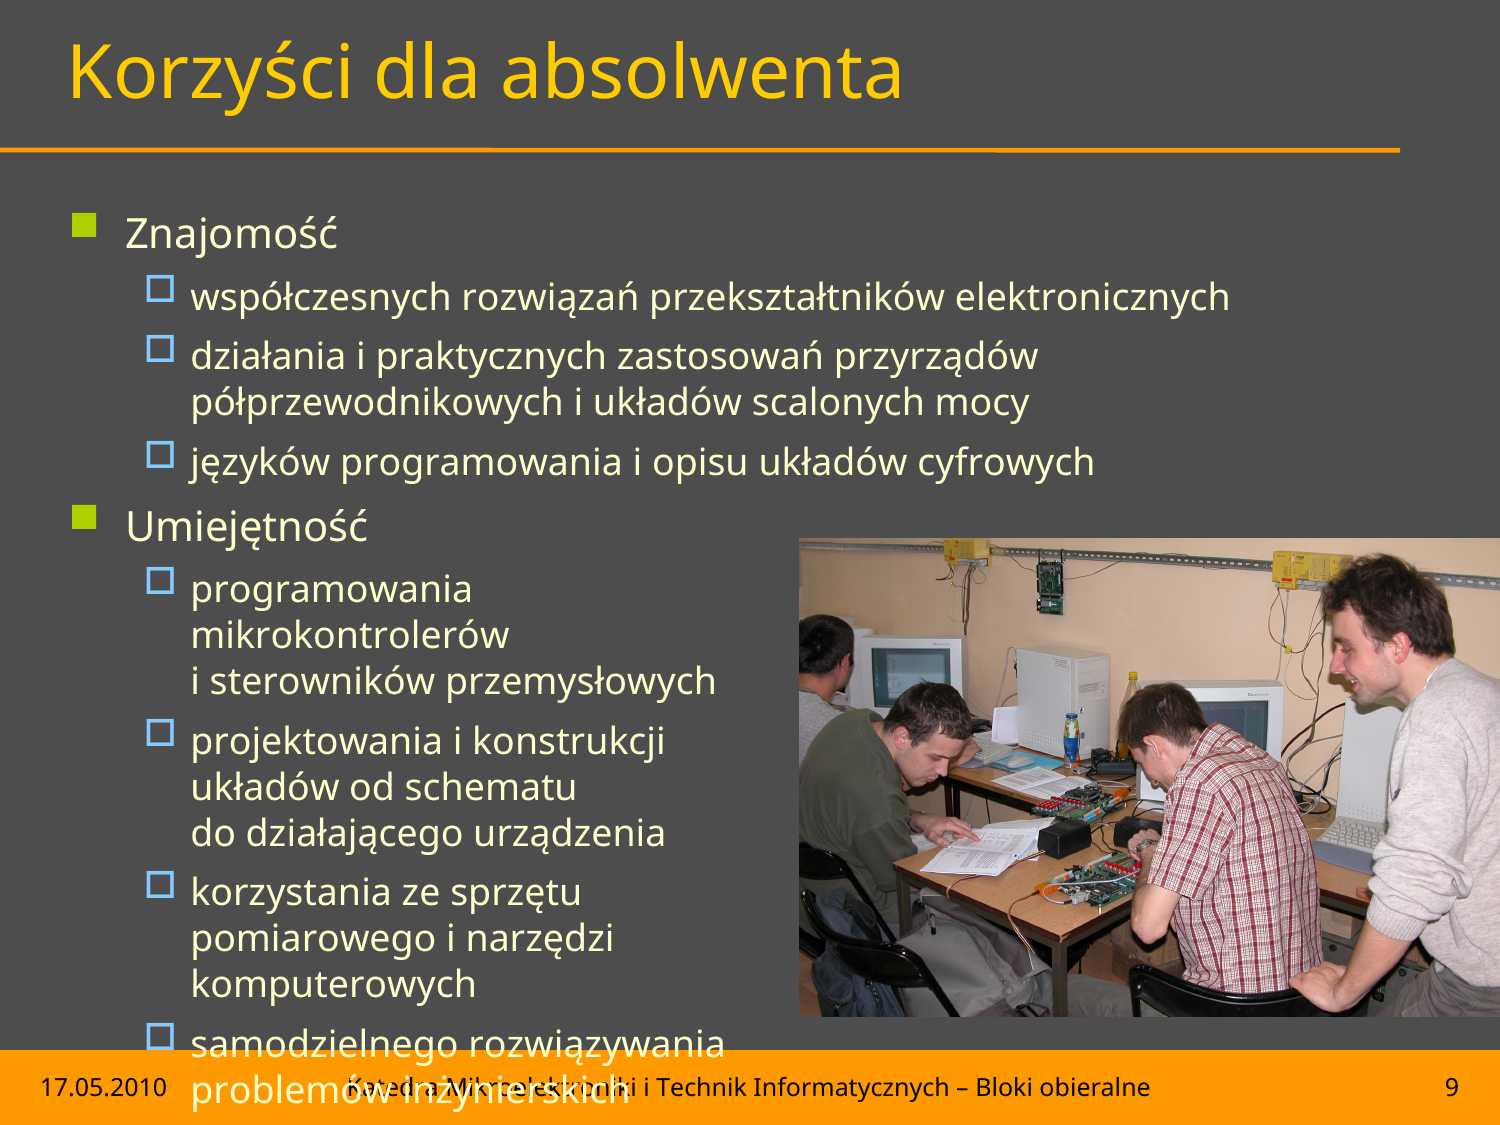

# Korzyści dla absolwenta
Znajomość
współczesnych rozwiązań przekształtników elektronicznych
działania i praktycznych zastosowań przyrządów półprzewodnikowych i układów scalonych mocy
języków programowania i opisu układów cyfrowych
Umiejętność
programowania
mikrokontrolerów
i sterowników przemysłowych
projektowania i konstrukcji
układów od schematu
do działającego urządzenia
korzystania ze sprzętu
pomiarowego i narzędzi
komputerowych
samodzielnego rozwiązywania
problemów inżynierskich
17.05.2010
Katedra Mikroelektroniki i Technik Informatycznych – Bloki obieralne
9